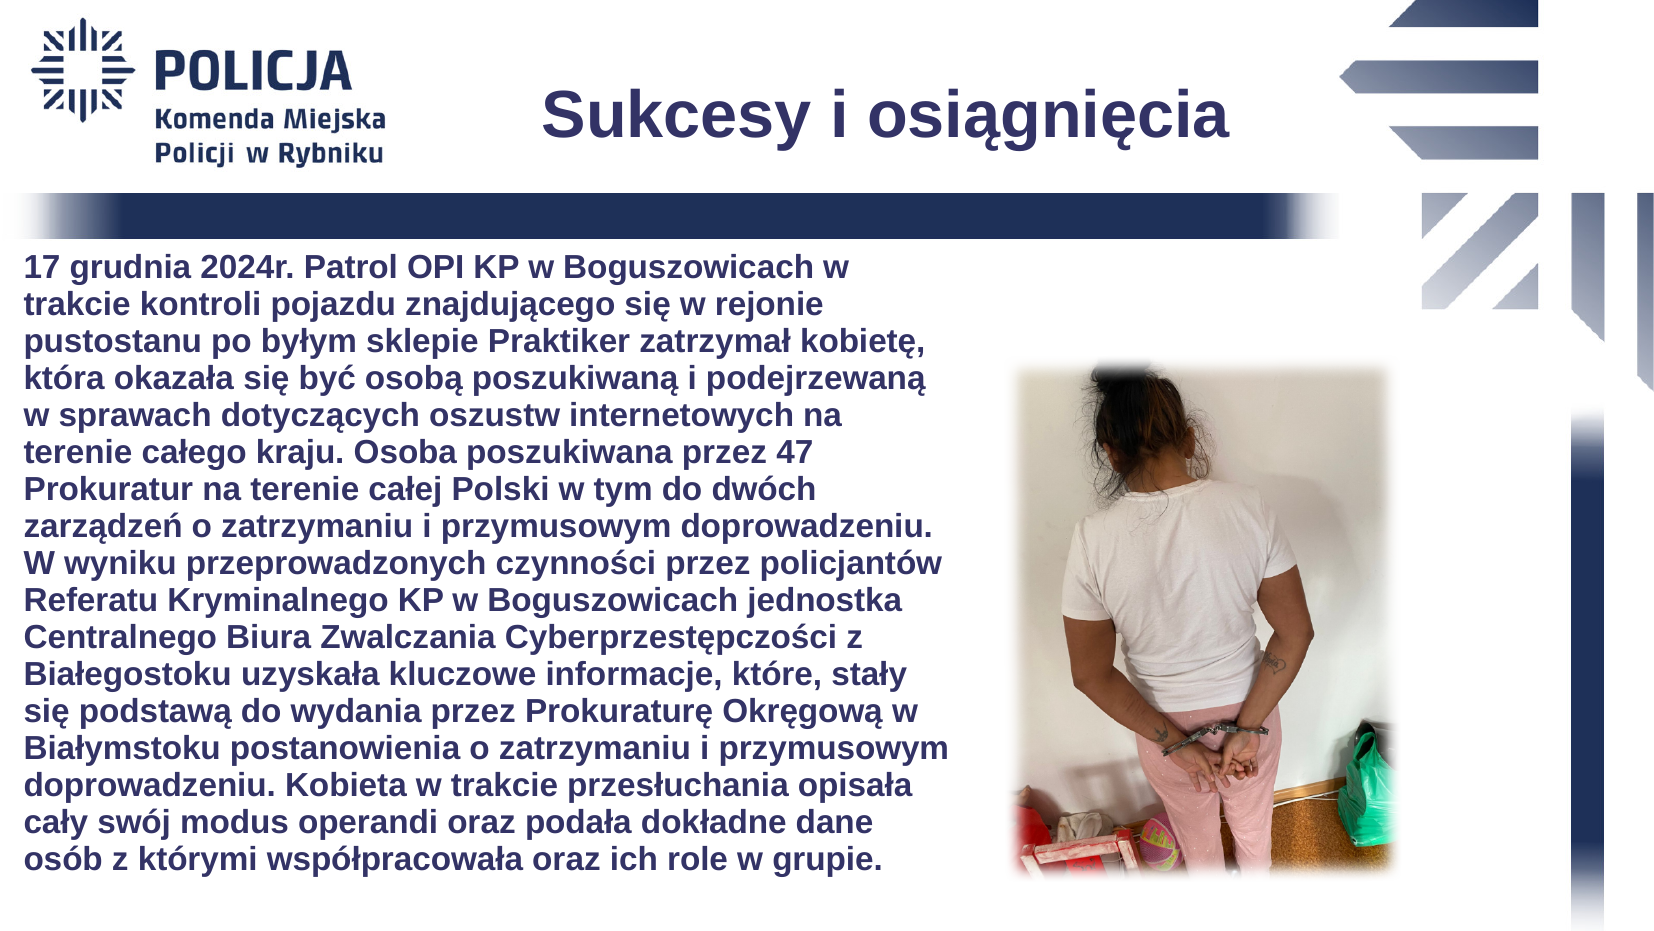

# Sukcesy i osiągnięcia
17 grudnia 2024r. Patrol OPI KP w Boguszowicach w trakcie kontroli pojazdu znajdującego się w rejonie pustostanu po byłym sklepie Praktiker zatrzymał kobietę, która okazała się być osobą poszukiwaną i podejrzewaną w sprawach dotyczących oszustw internetowych na terenie całego kraju. Osoba poszukiwana przez 47 Prokuratur na terenie całej Polski w tym do dwóch zarządzeń o zatrzymaniu i przymusowym doprowadzeniu. W wyniku przeprowadzonych czynności przez policjantów Referatu Kryminalnego KP w Boguszowicach jednostka Centralnego Biura Zwalczania Cyberprzestępczości z Białegostoku uzyskała kluczowe informacje, które, stały się podstawą do wydania przez Prokuraturę Okręgową w Białymstoku postanowienia o zatrzymaniu i przymusowym doprowadzeniu. Kobieta w trakcie przesłuchania opisała cały swój modus operandi oraz podała dokładne dane osób z którymi współpracowała oraz ich role w grupie.